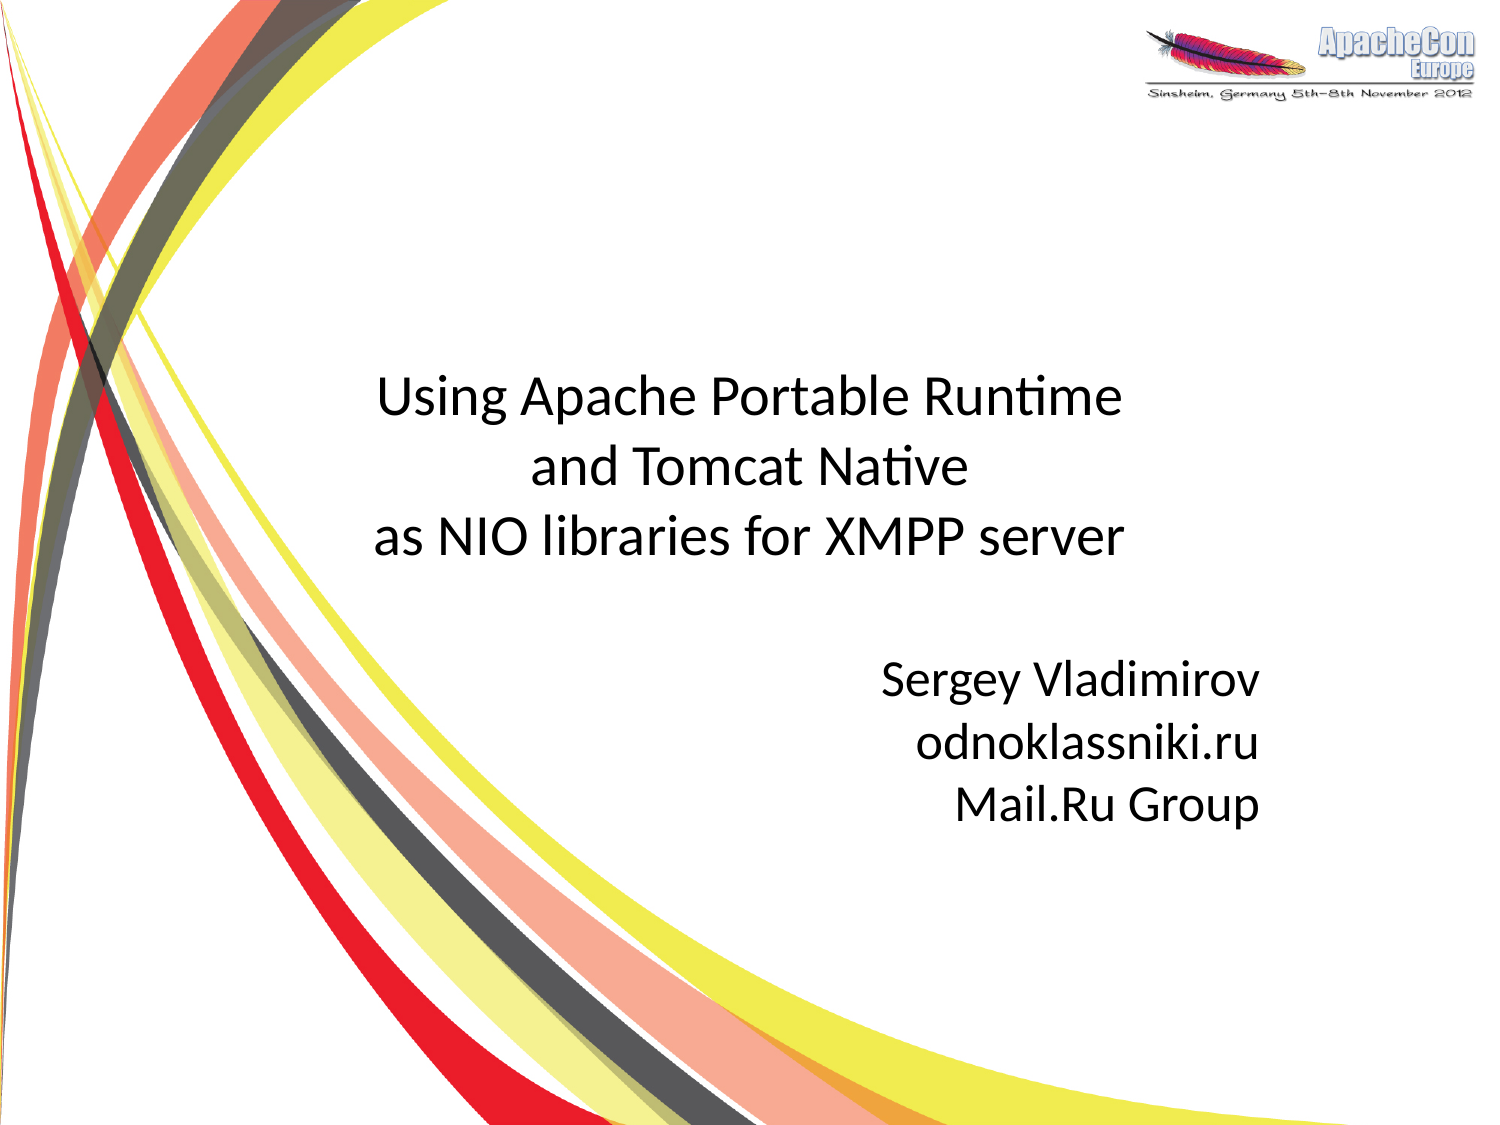

# Using Apache Portable Runtime and Tomcat Native as NIO libraries for XMPP server
Sergey Vladimirov
odnoklassniki.ru
Mail.Ru Group